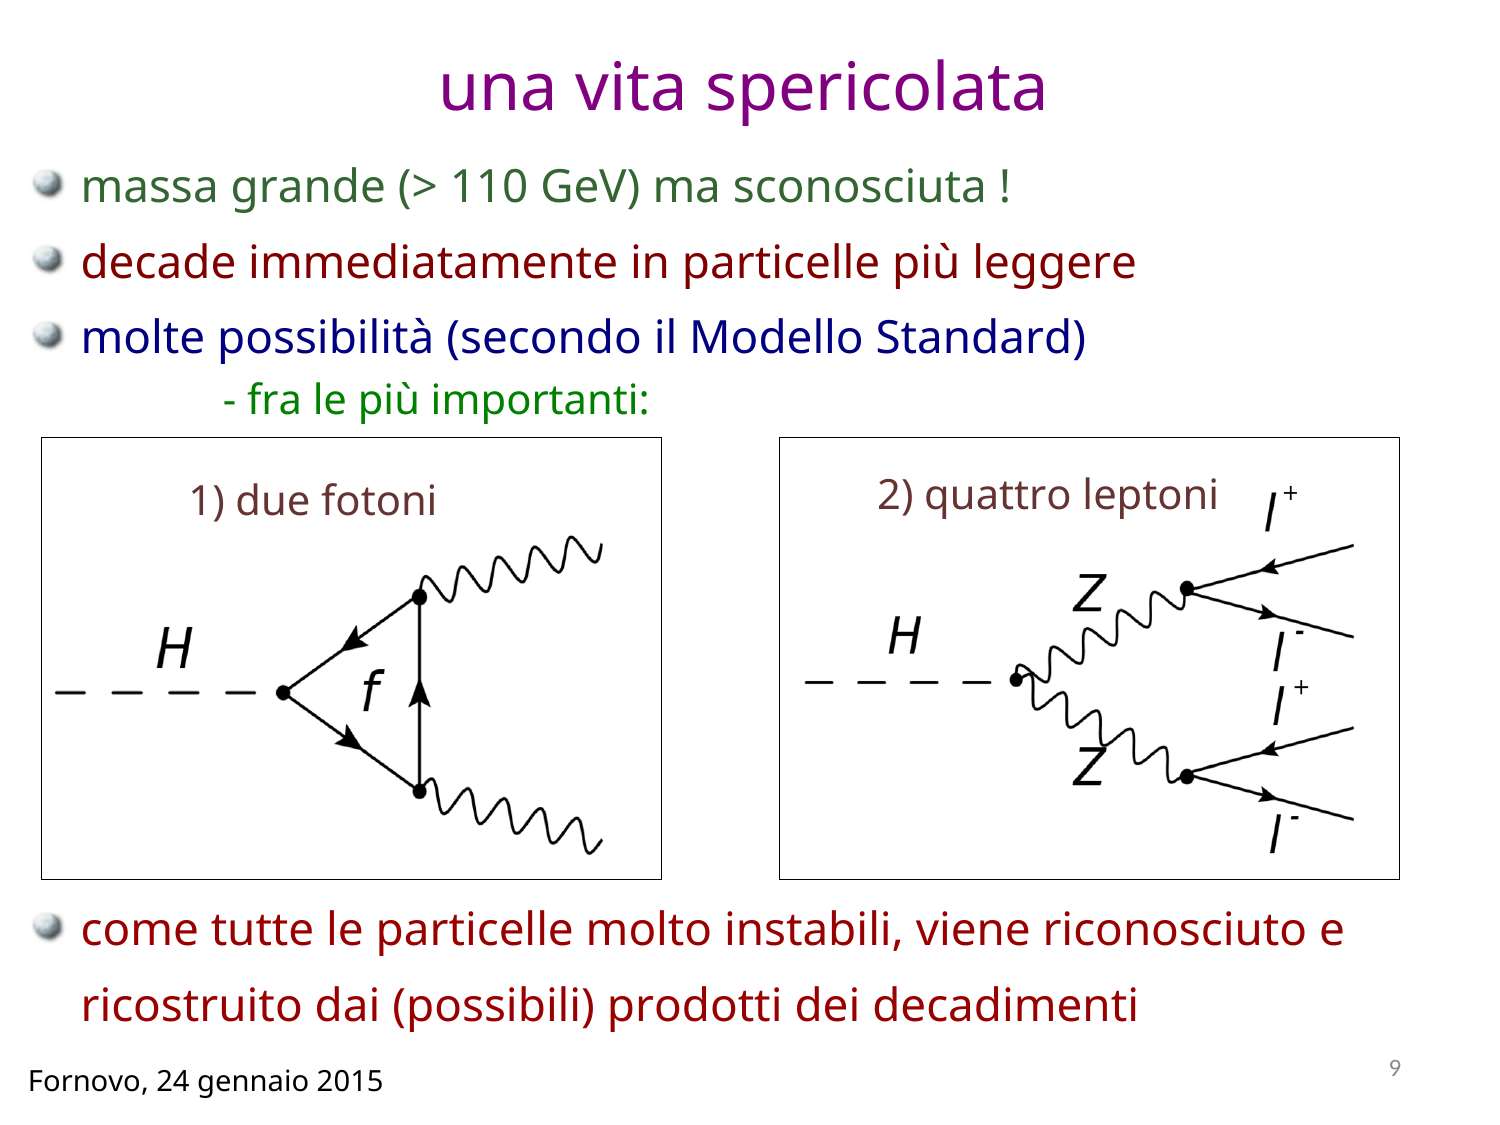

# una vita spericolata
massa grande (> 110 GeV) ma sconosciuta !
decade immediatamente in particelle più leggere
molte possibilità (secondo il Modello Standard)
- fra le più importanti:
come tutte le particelle molto instabili, viene riconosciuto e ricostruito dai (possibili) prodotti dei decadimenti
2) quattro leptoni
1) due fotoni
9